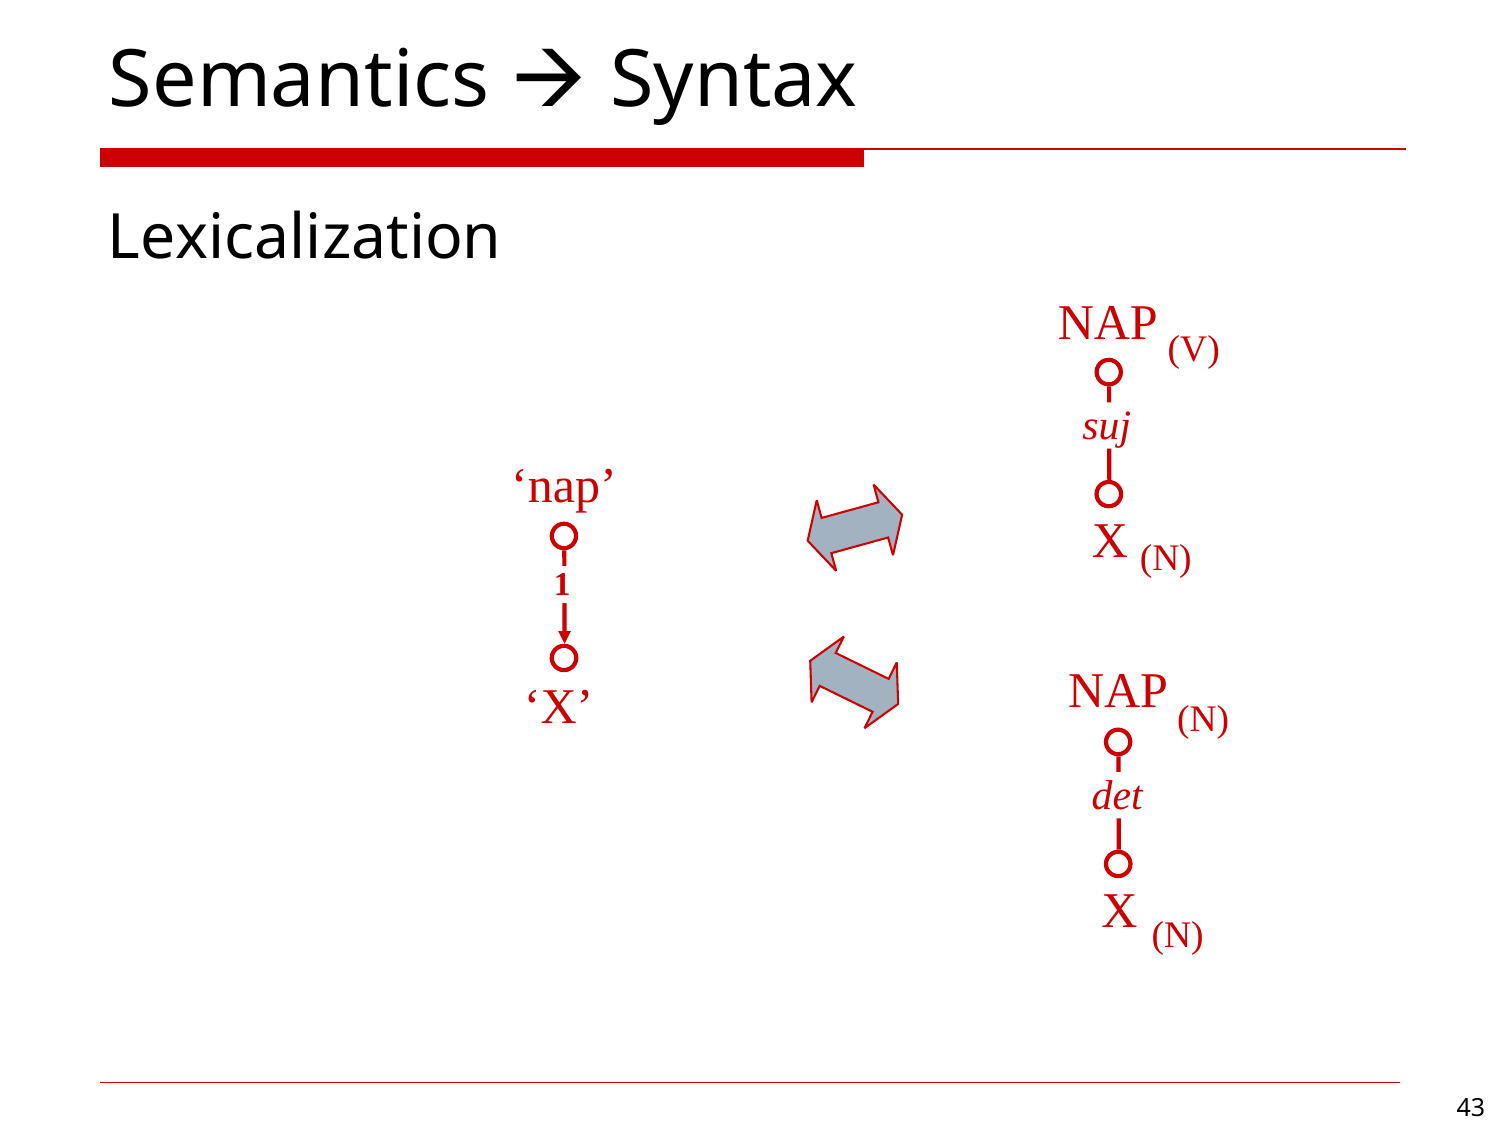

# Semantics  Syntax
Lexicalization
NAP
(V)
suj
X
(N)
‘nap’
1
‘X’
NAP
(N)
det
X
(N)
43